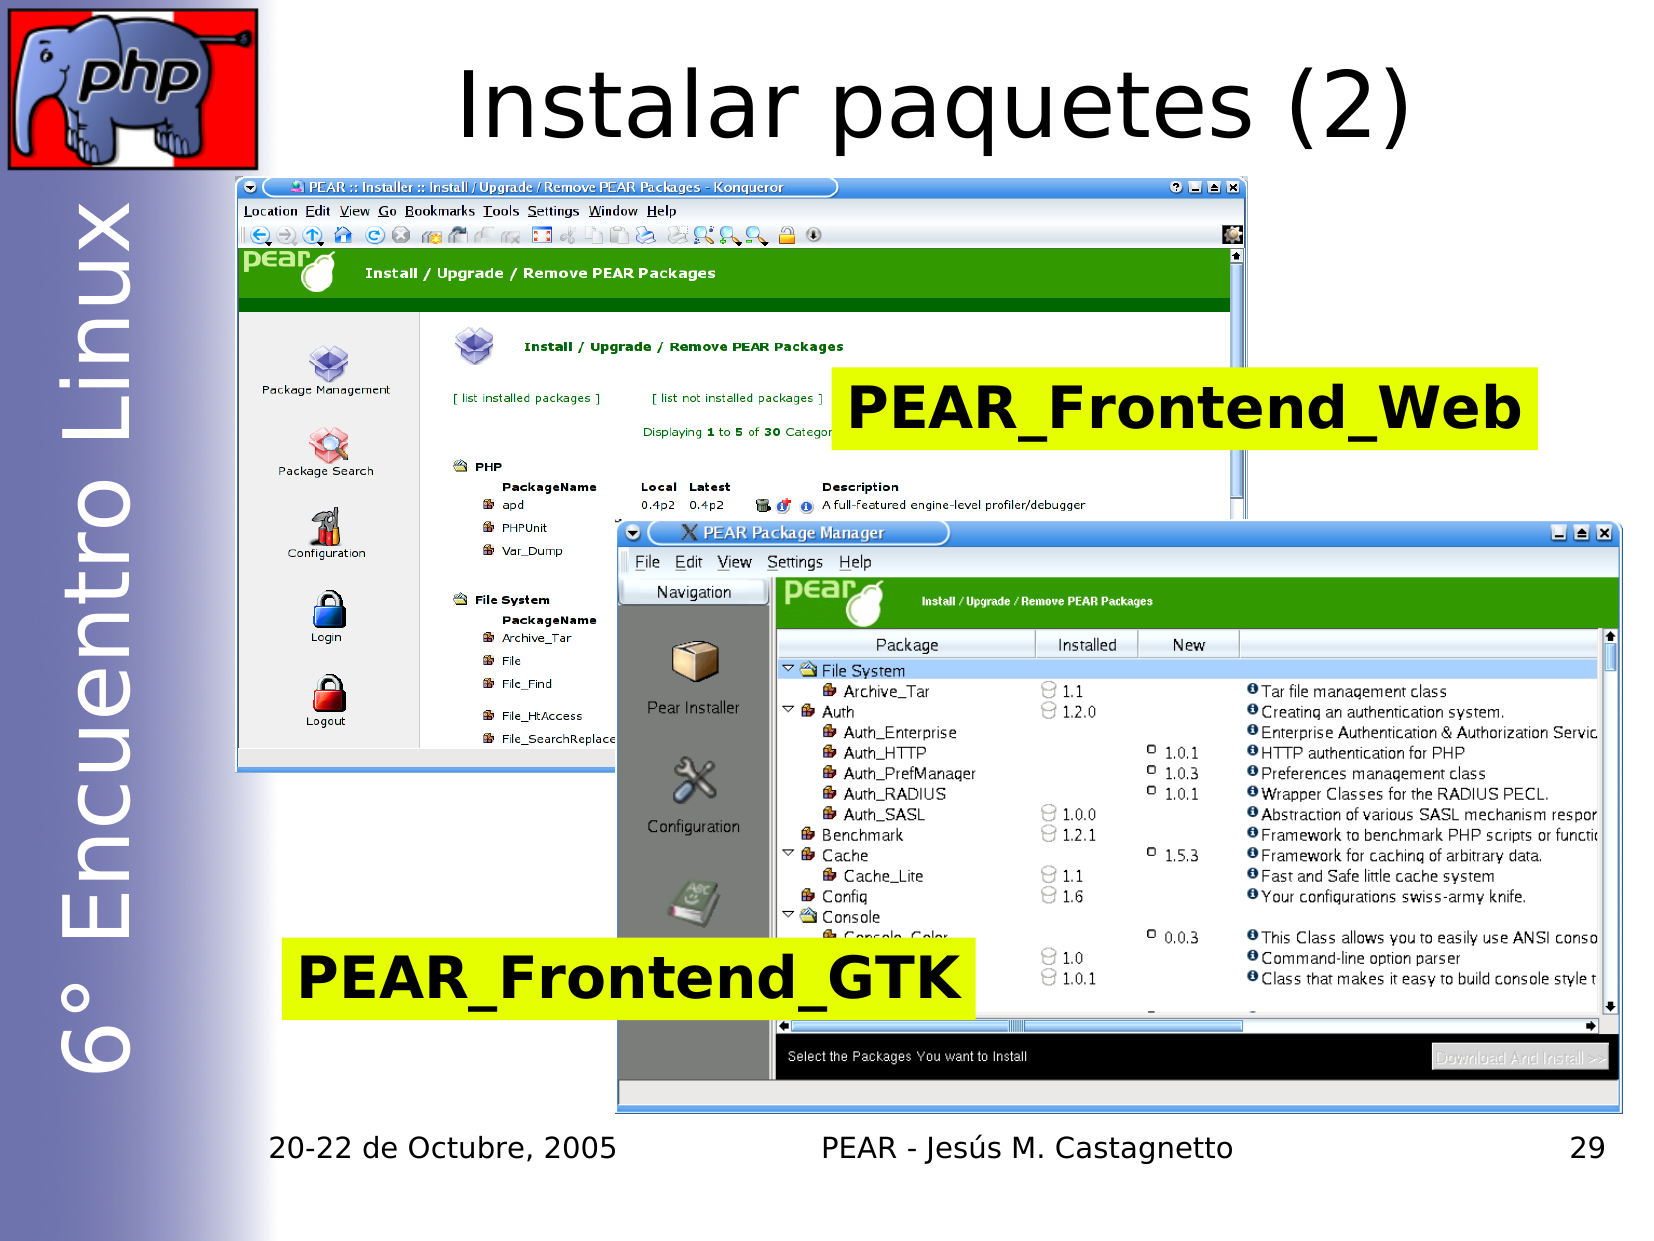

# Instalar paquetes (2)
PEAR_Frontend_Web
PEAR_Frontend_GTK
20-22 de Octubre, 2005
PEAR - Jesús M. Castagnetto
29